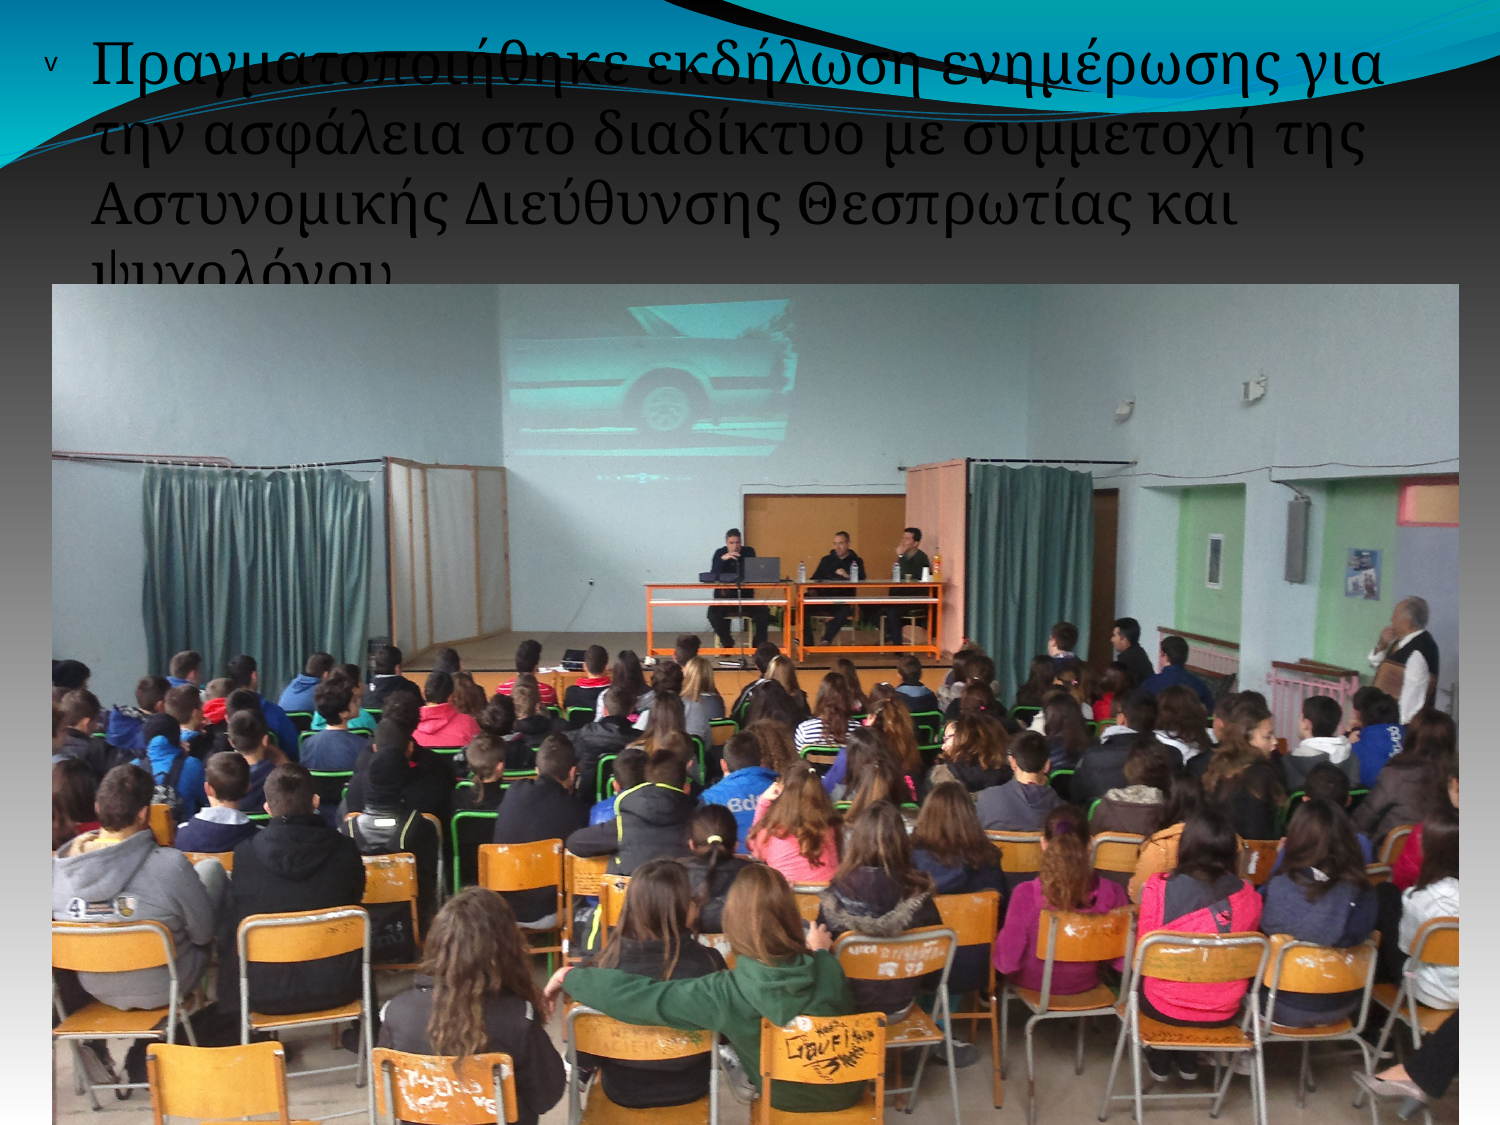

Πραγματοποιήθηκε εκδήλωση ενημέρωσης για την ασφάλεια στο διαδίκτυο με συμμετοχή της Αστυνομικής Διεύθυνσης Θεσπρωτίας και ψυχολόγου.